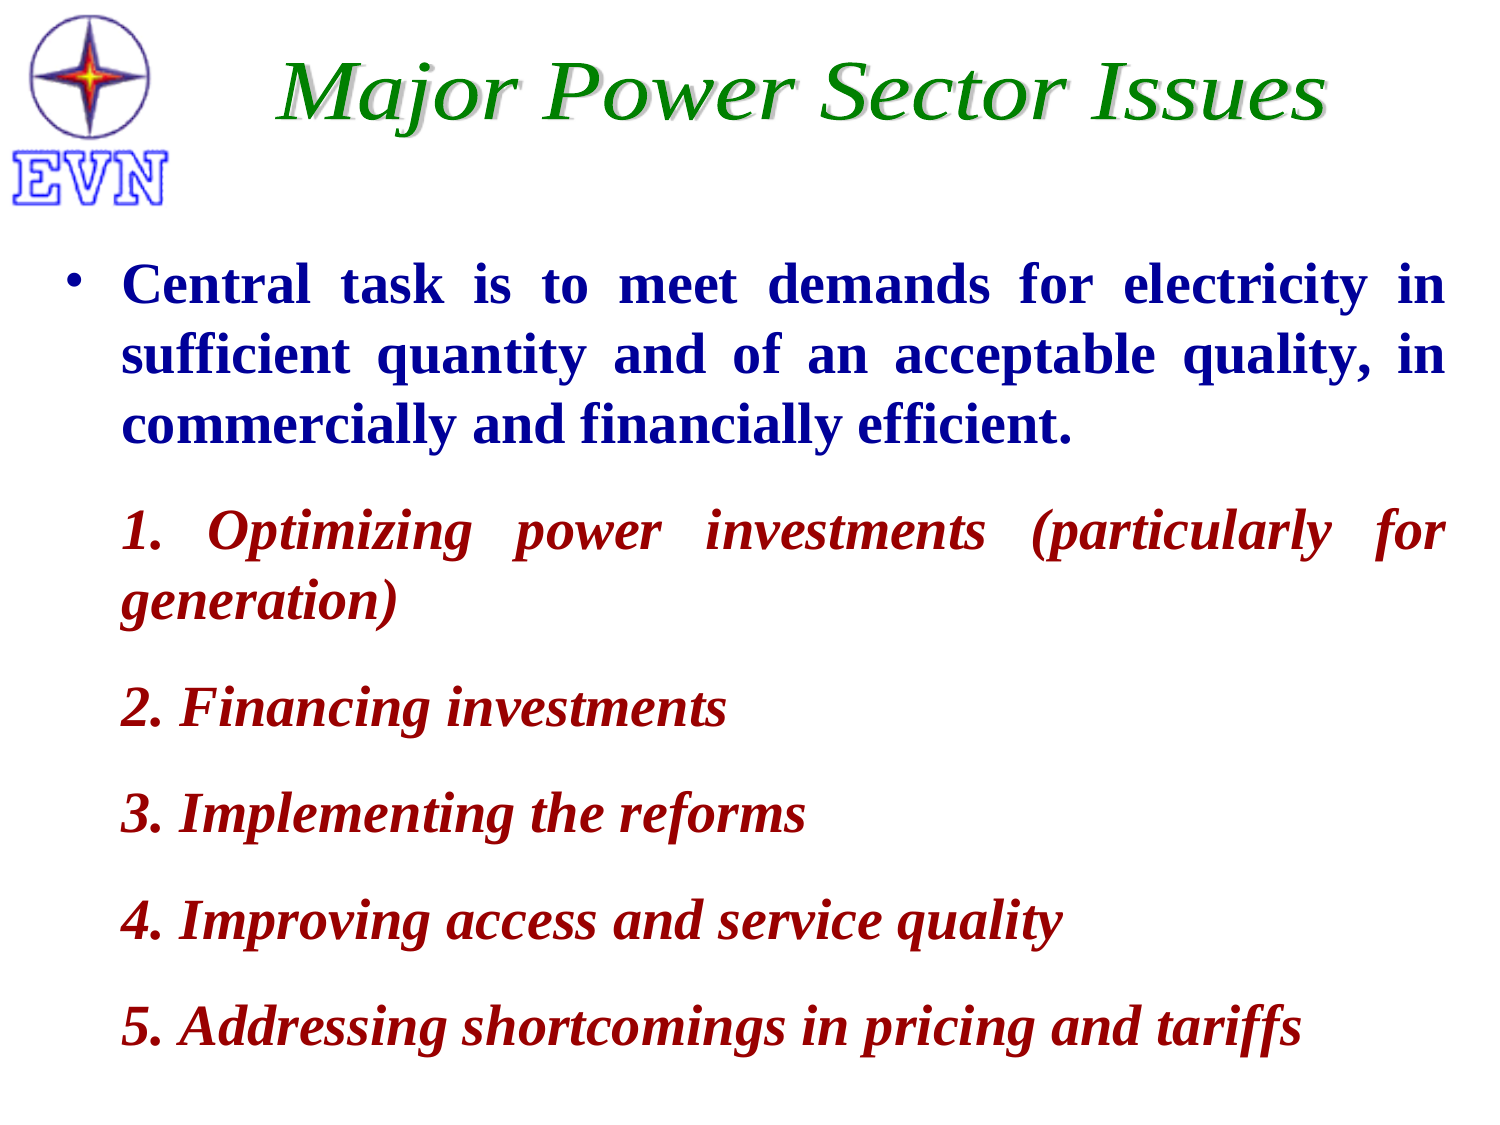

Major Power Sector Issues
Central task is to meet demands for electricity in sufficient quantity and of an acceptable quality, in commercially and financially efficient.
	1. Optimizing power investments (particularly for generation)
	2. Financing investments
	3. Implementing the reforms
	4. Improving access and service quality
	5. Addressing shortcomings in pricing and tariffs